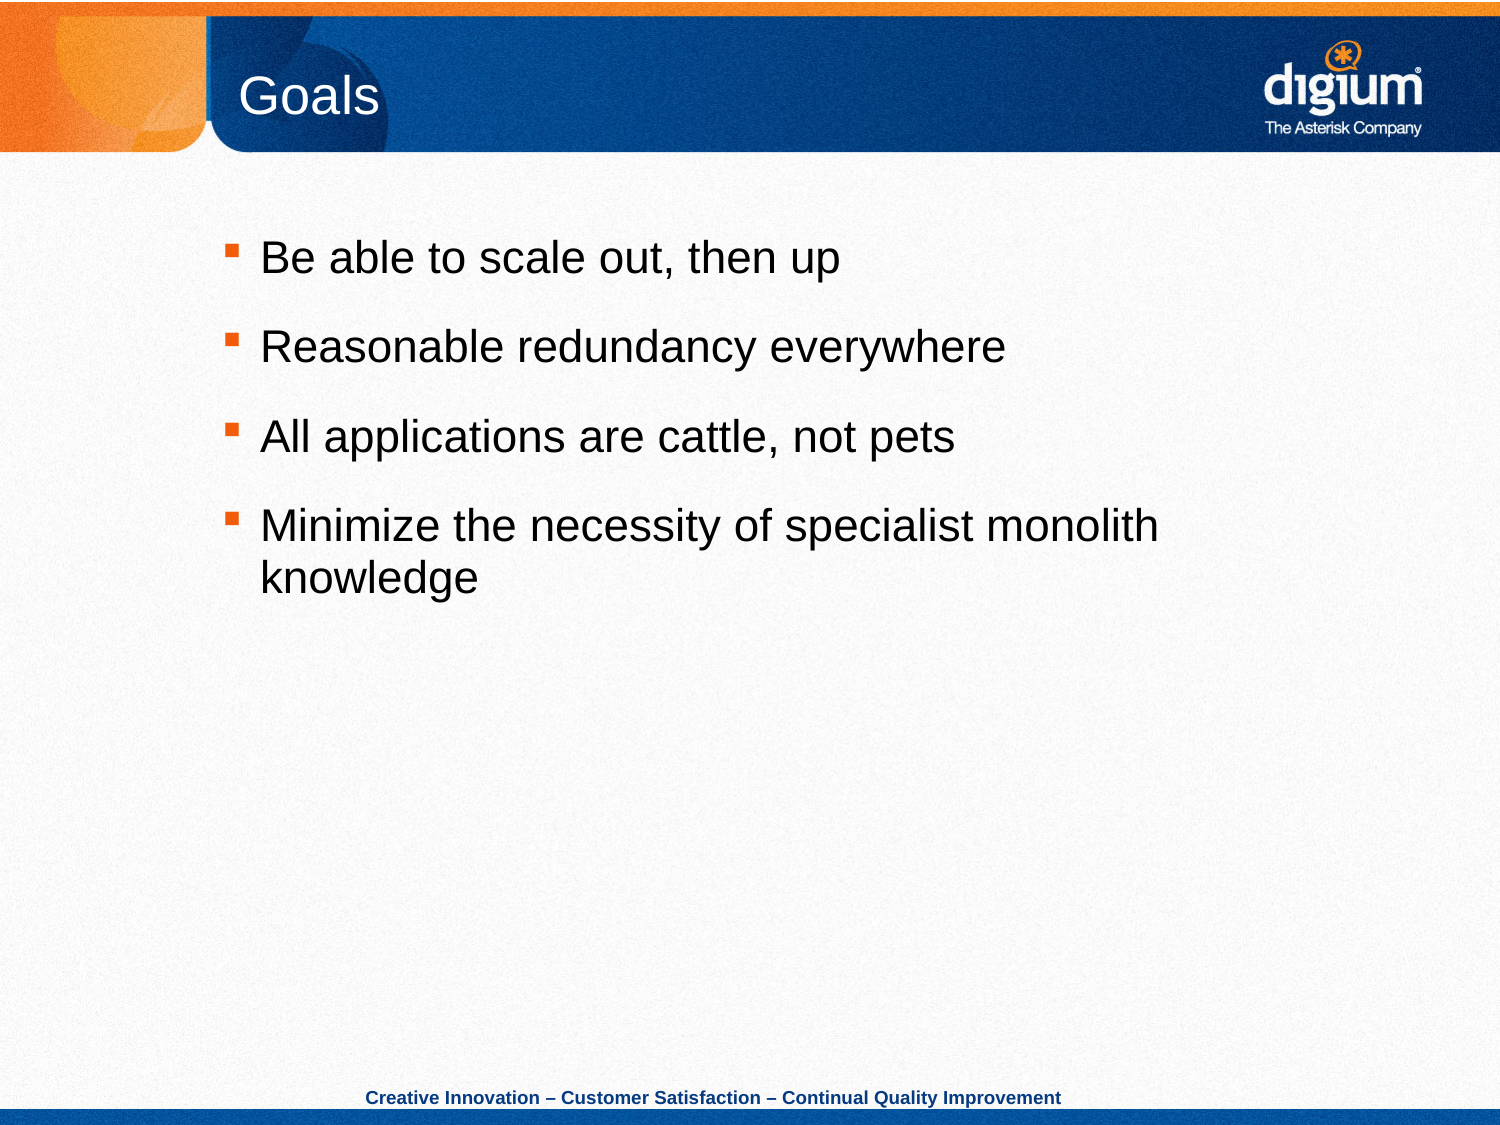

# Goals
Be able to scale out, then up
Reasonable redundancy everywhere
All applications are cattle, not pets
Minimize the necessity of specialist monolith knowledge